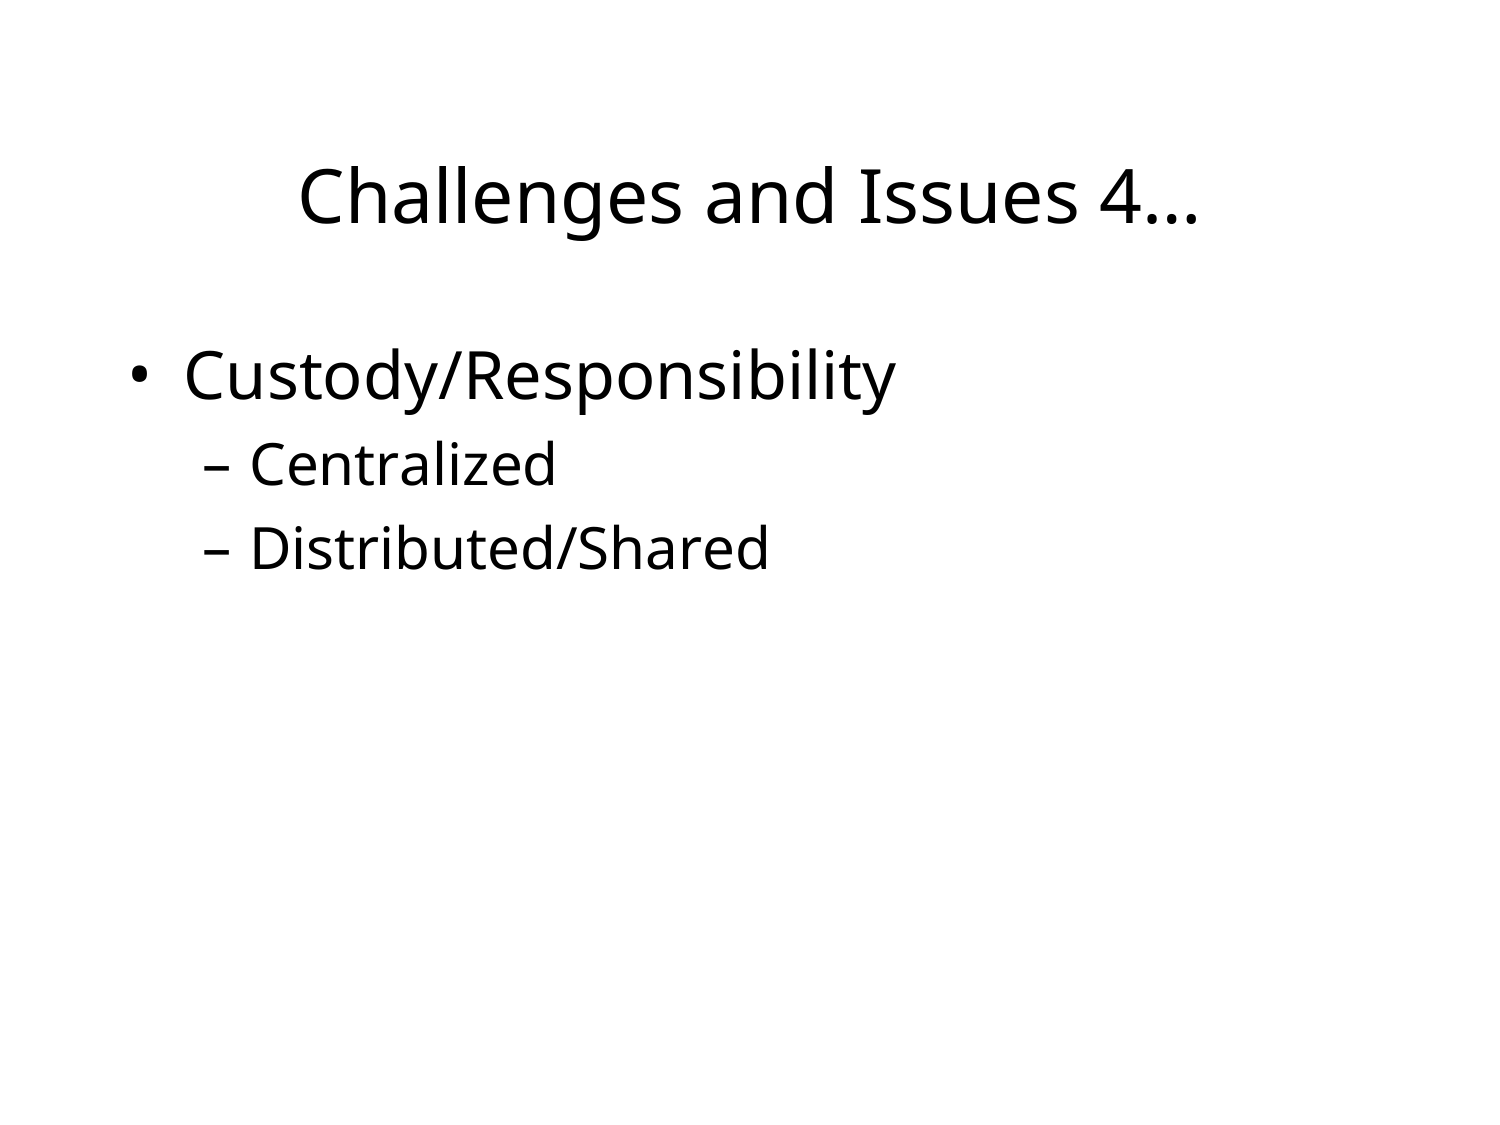

# Challenges and Issues 4…
Custody/Responsibility
Centralized
Distributed/Shared